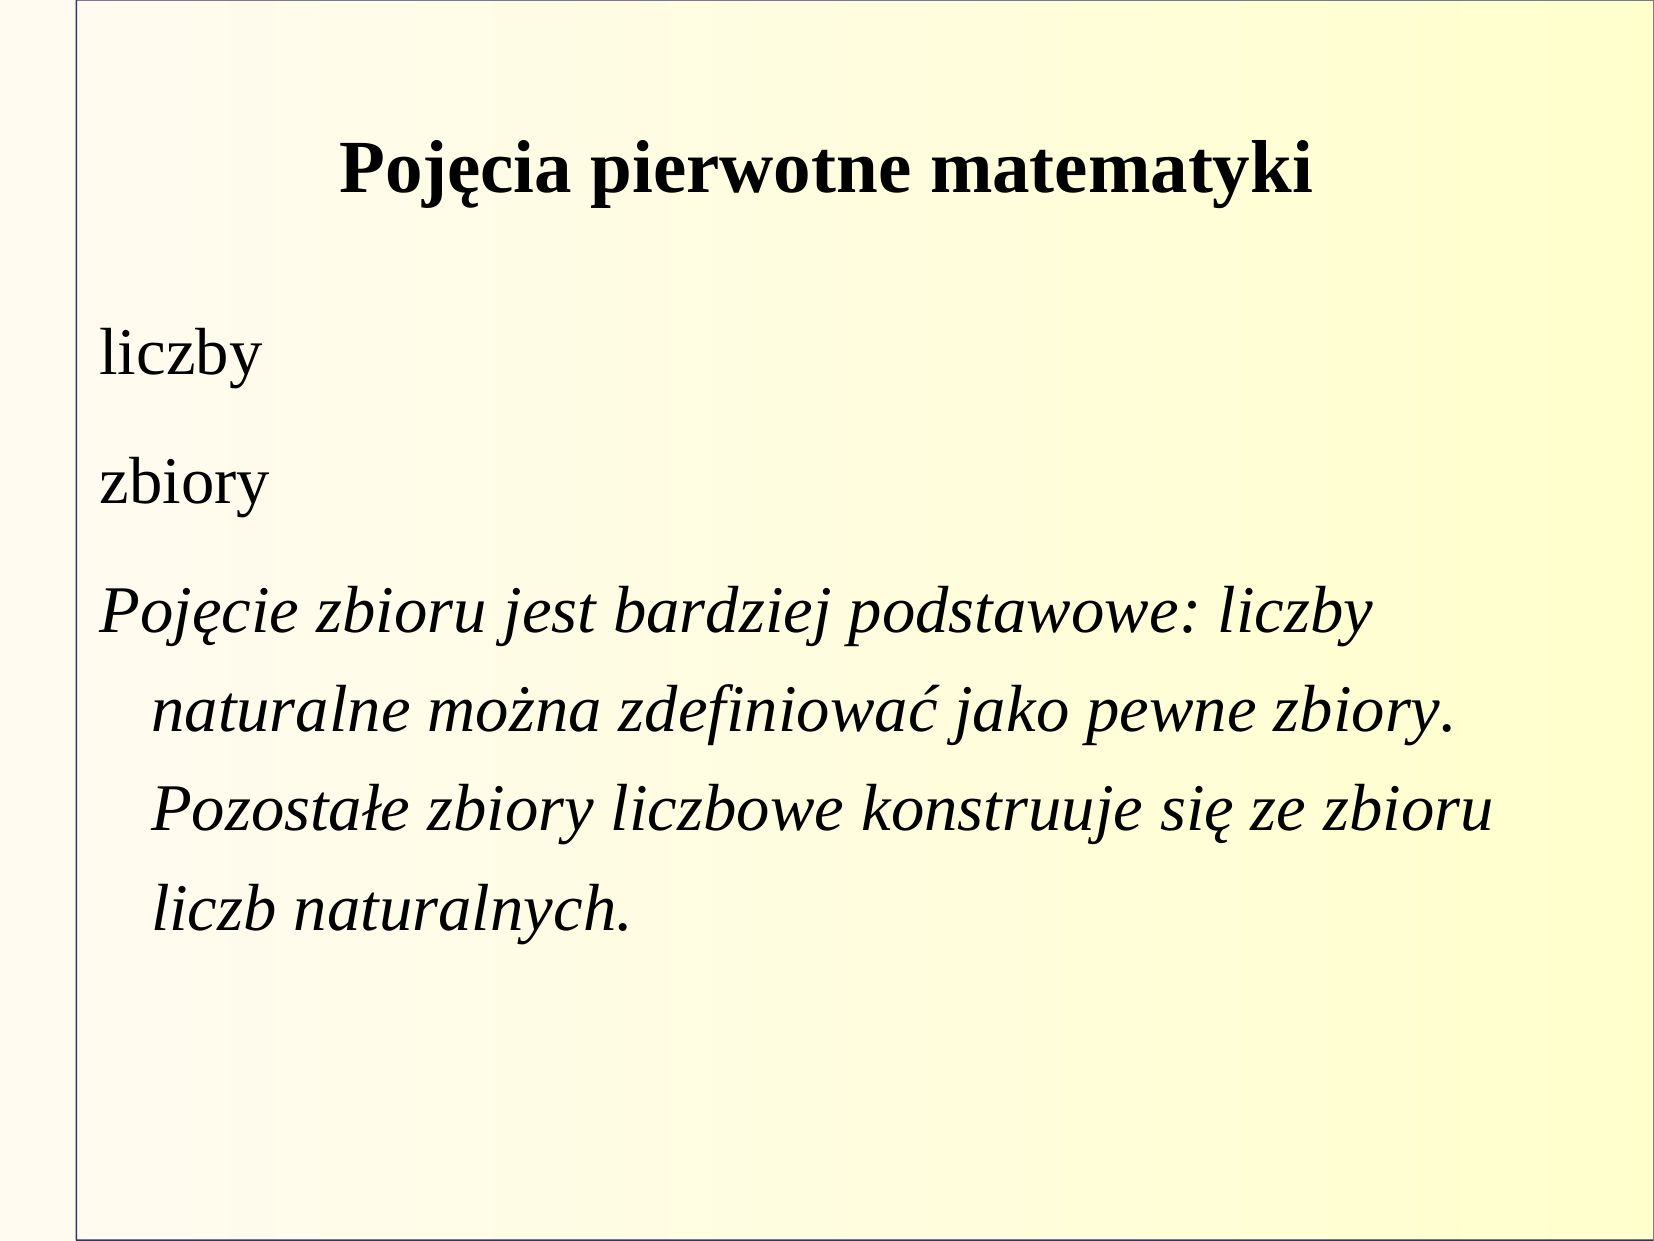

# Pojęcia pierwotne matematyki
liczby
zbiory
Pojęcie zbioru jest bardziej podstawowe: liczby naturalne można zdefiniować jako pewne zbiory. Pozostałe zbiory liczbowe konstruuje się ze zbioru liczb naturalnych.